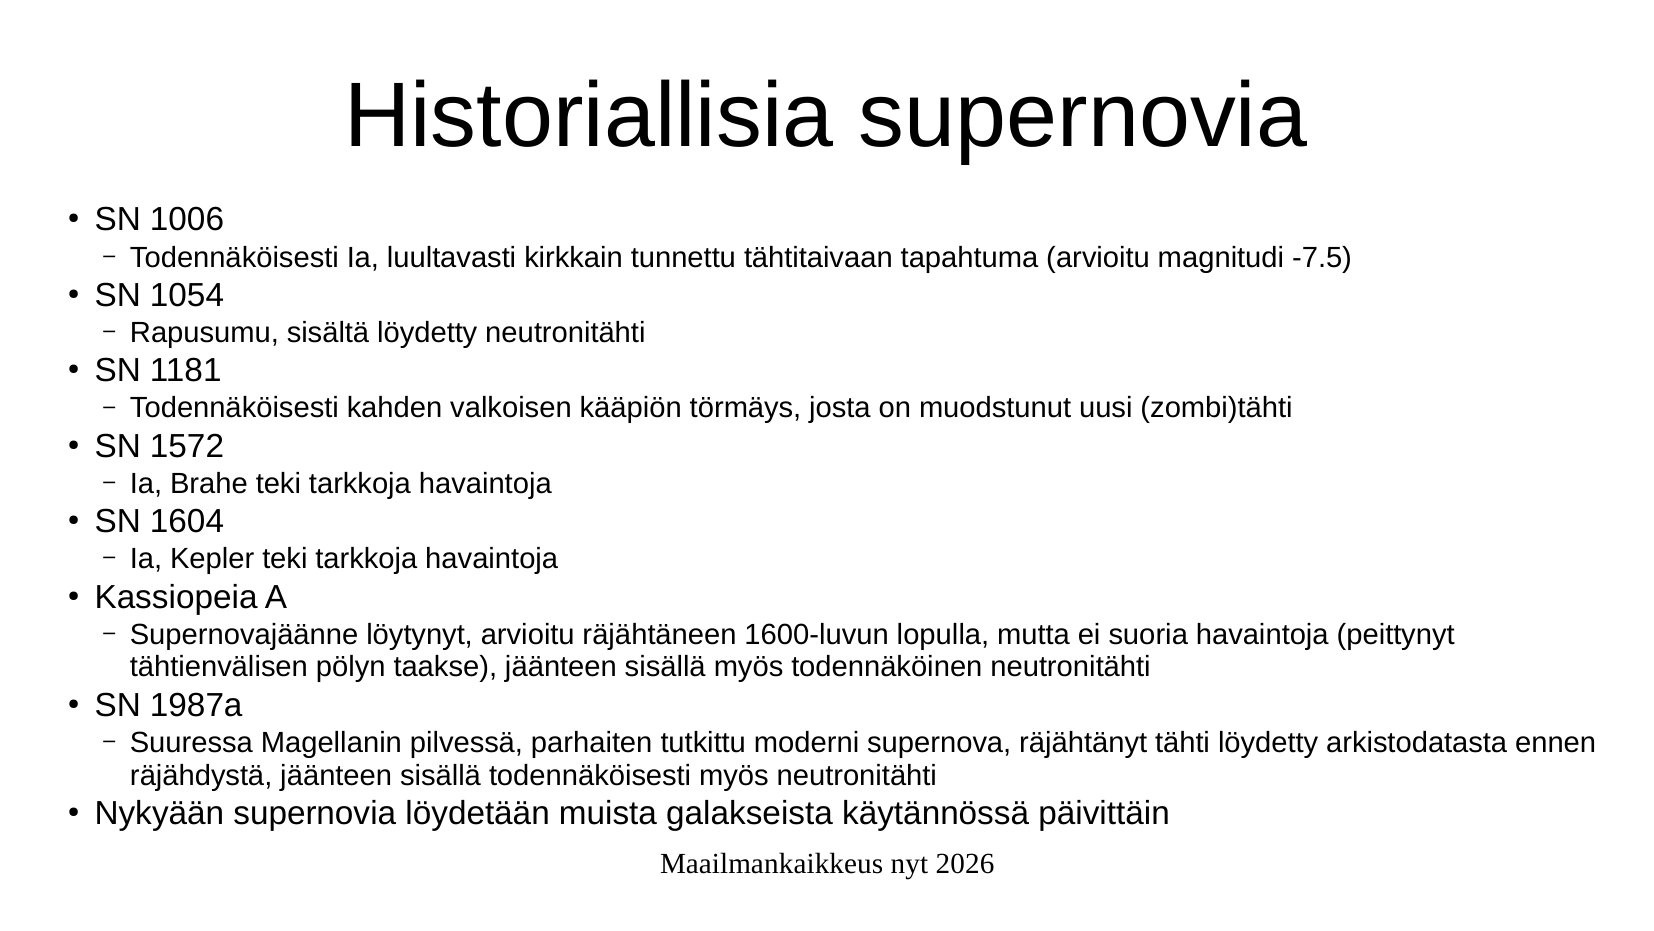

# Historiallisia supernovia
SN 1006
Todennäköisesti Ia, luultavasti kirkkain tunnettu tähtitaivaan tapahtuma (arvioitu magnitudi -7.5)
SN 1054
Rapusumu, sisältä löydetty neutronitähti
SN 1181
Todennäköisesti kahden valkoisen kääpiön törmäys, josta on muodstunut uusi (zombi)tähti
SN 1572
Ia, Brahe teki tarkkoja havaintoja
SN 1604
Ia, Kepler teki tarkkoja havaintoja
Kassiopeia A
Supernovajäänne löytynyt, arvioitu räjähtäneen 1600-luvun lopulla, mutta ei suoria havaintoja (peittynyt tähtienvälisen pölyn taakse), jäänteen sisällä myös todennäköinen neutronitähti
SN 1987a
Suuressa Magellanin pilvessä, parhaiten tutkittu moderni supernova, räjähtänyt tähti löydetty arkistodatasta ennen räjähdystä, jäänteen sisällä todennäköisesti myös neutronitähti
Nykyään supernovia löydetään muista galakseista käytännössä päivittäin